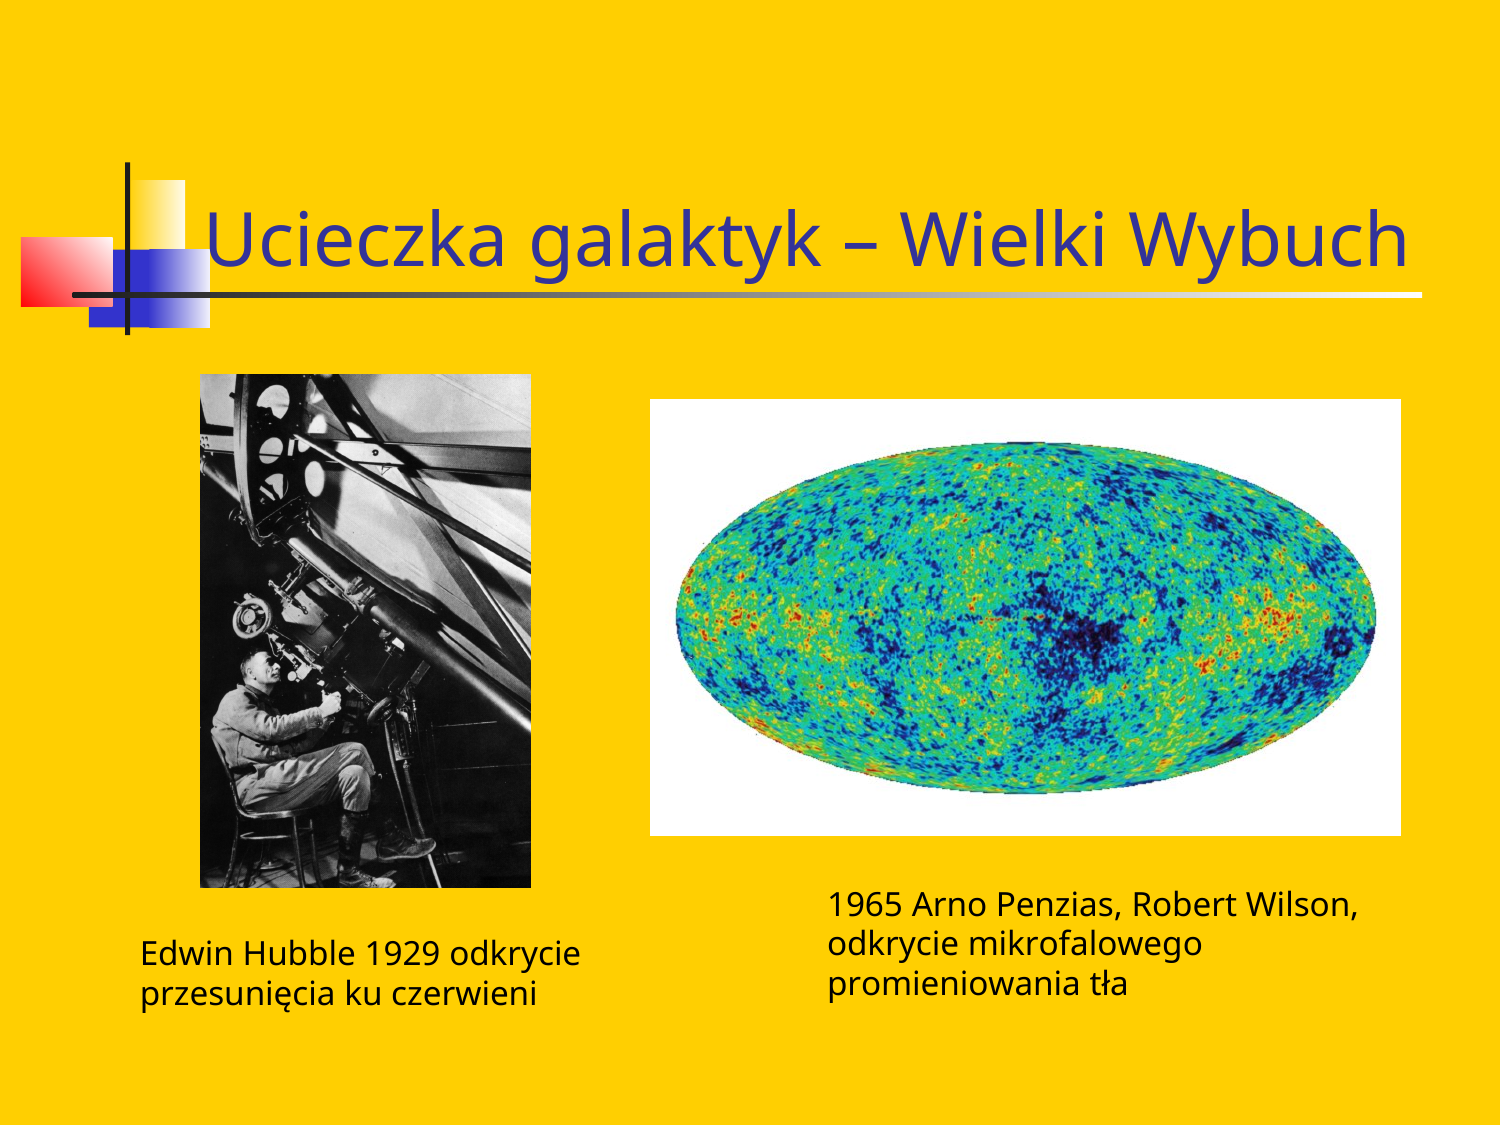

# Ucieczka galaktyk – Wielki Wybuch
1965 Arno Penzias, Robert Wilson, odkrycie mikrofalowego promieniowania tła
Edwin Hubble 1929 odkrycie przesunięcia ku czerwieni